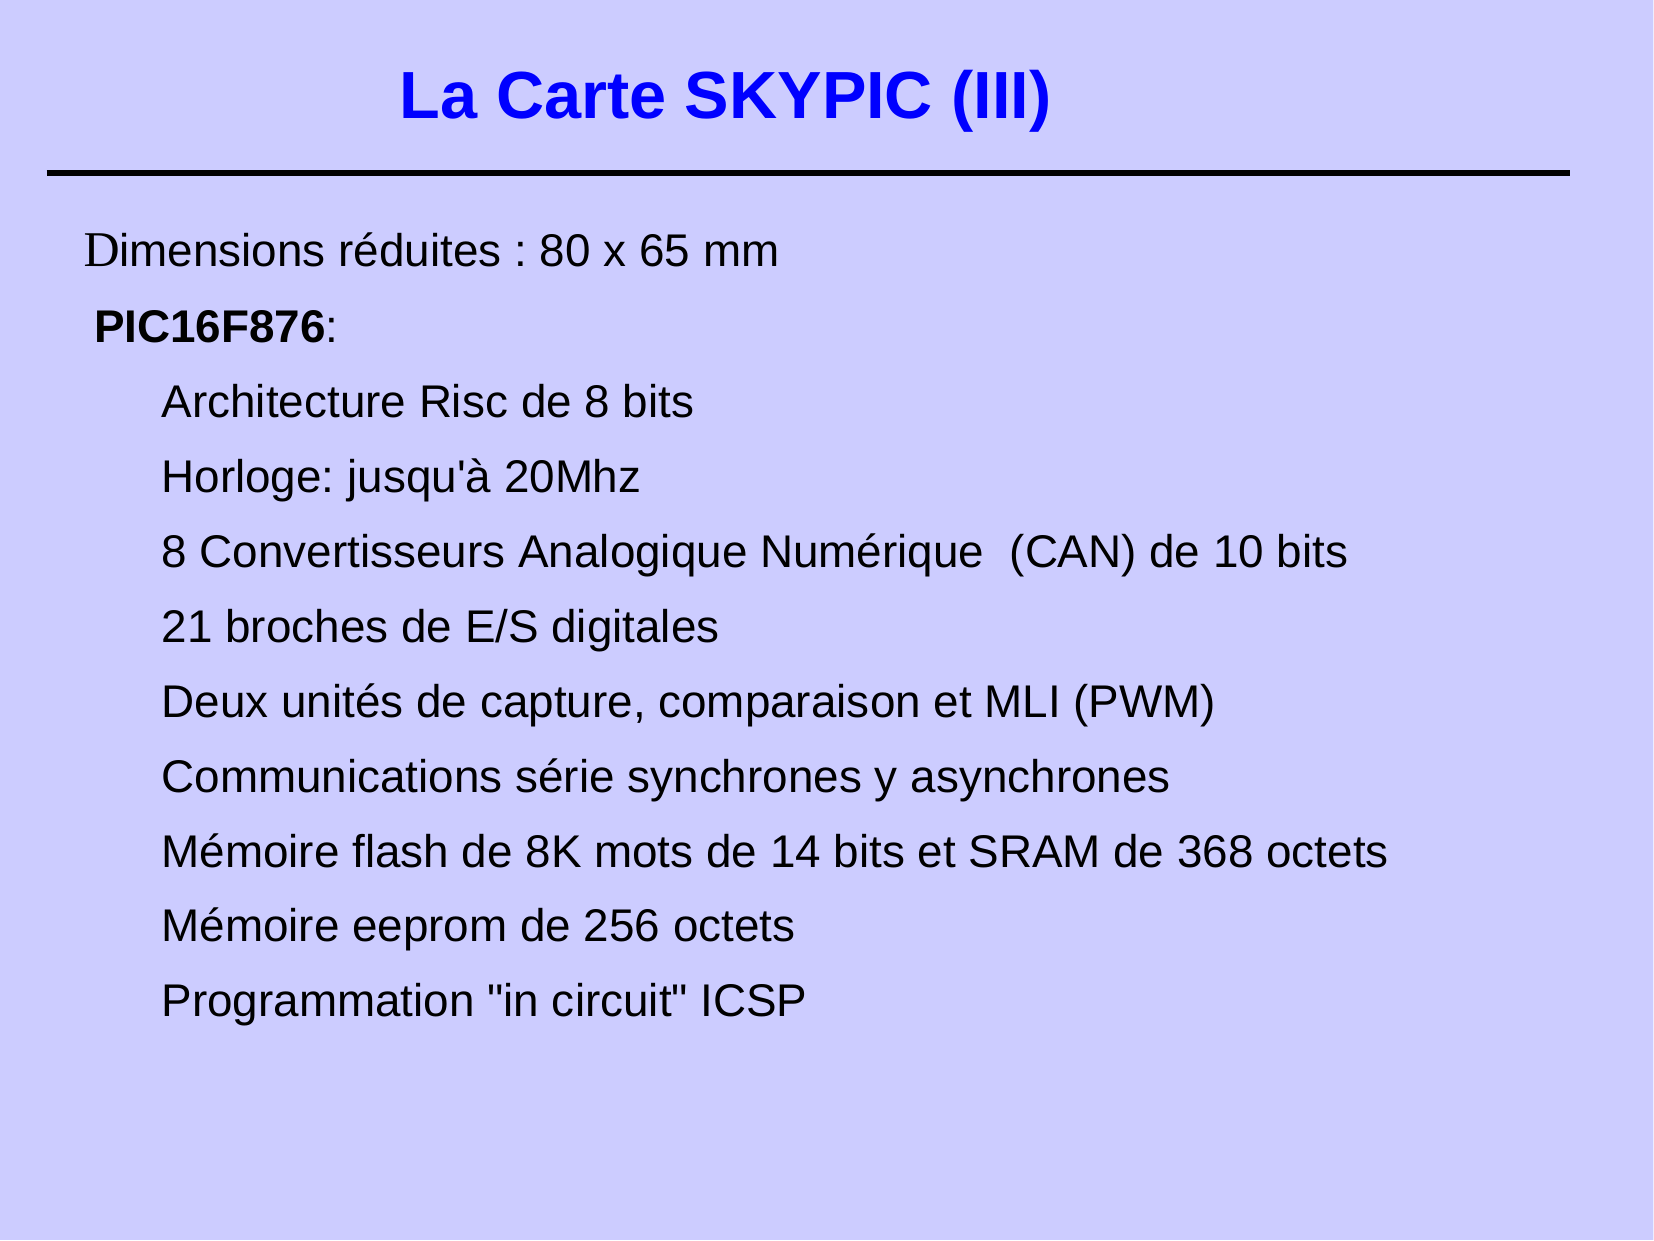

# La Carte SKYPIC (III)
 Dimensions réduites : 80 x 65 mm
 PIC16F876:
Architecture Risc de 8 bits
Horloge: jusqu'à 20Mhz
8 Convertisseurs Analogique Numérique (CAN) de 10 bits
21 broches de E/S digitales
Deux unités de capture, comparaison et MLI (PWM)
Communications série synchrones y asynchrones
Mémoire flash de 8K mots de 14 bits et SRAM de 368 octets
Mémoire eeprom de 256 octets
Programmation "in circuit" ICSP